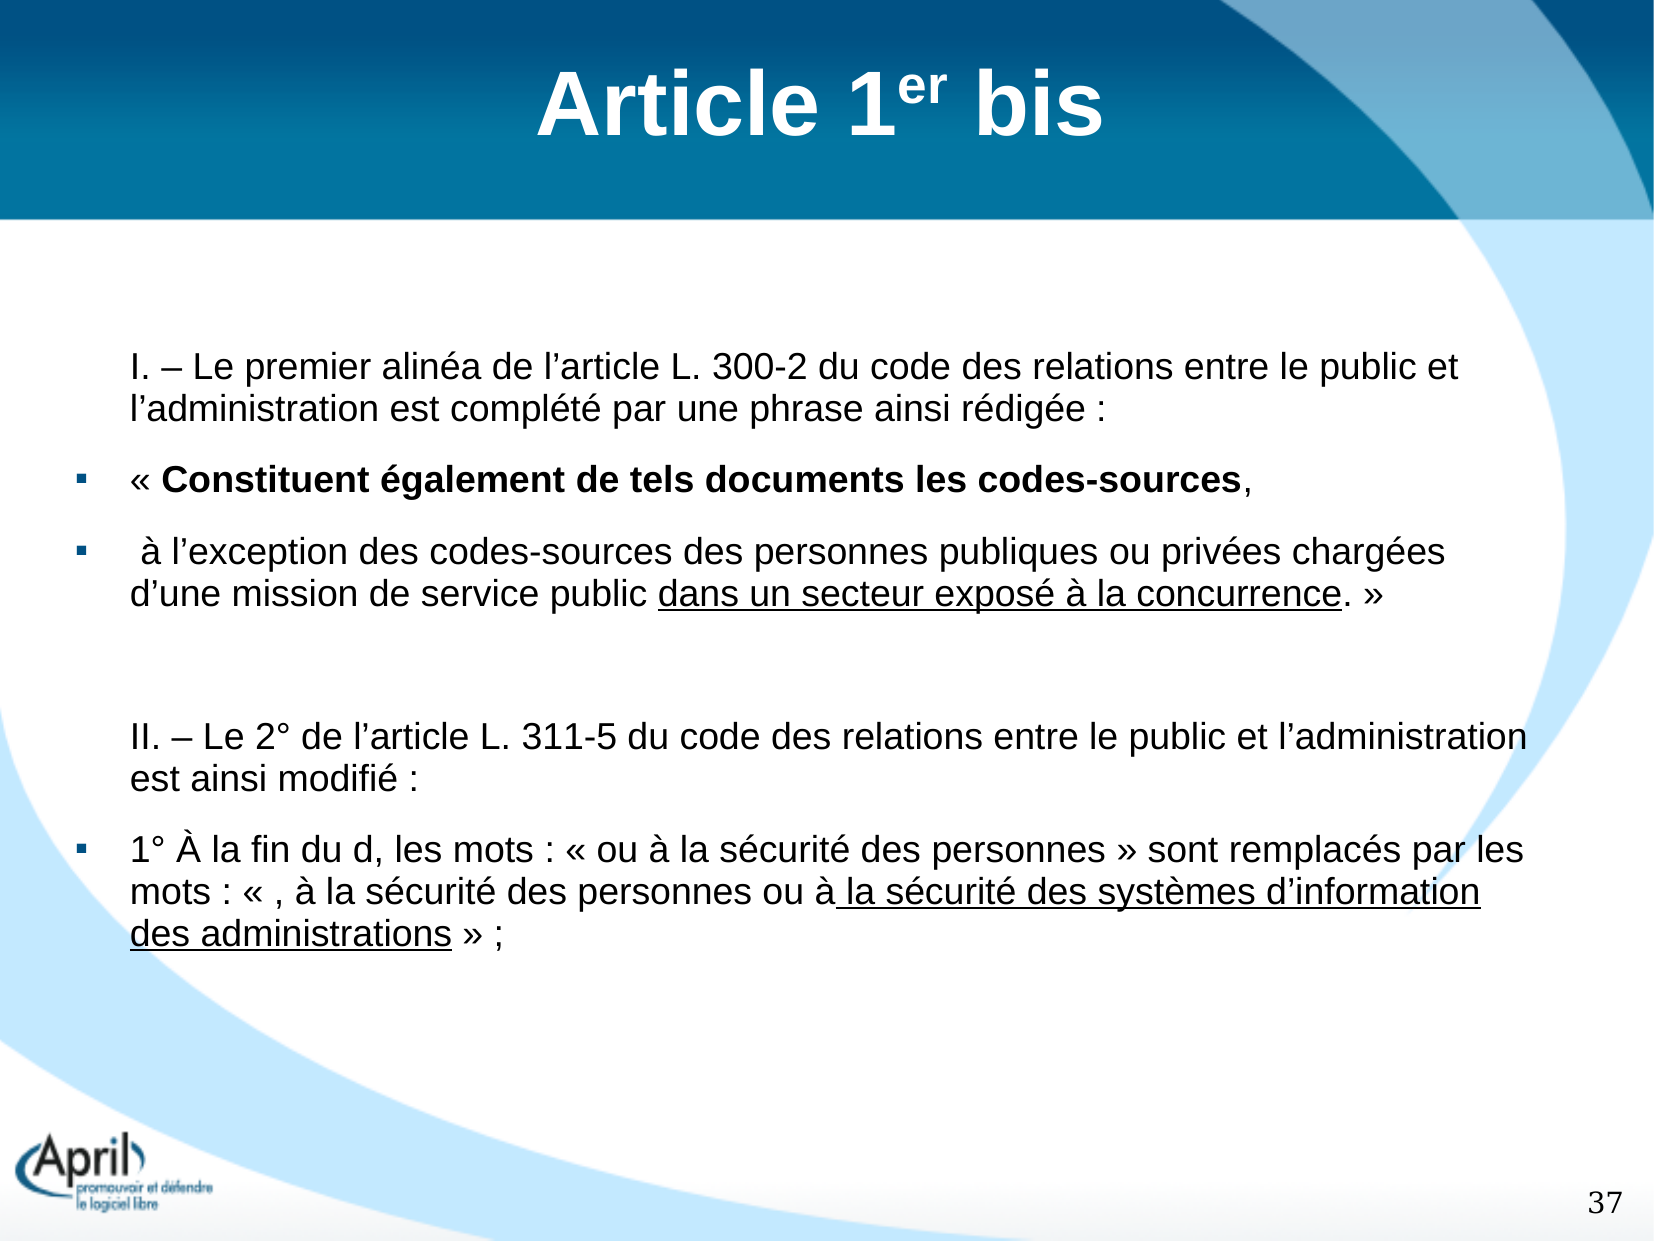

# Article 1er bis
I. – Le premier alinéa de l’article L. 300-2 du code des relations entre le public et l’administration est complété par une phrase ainsi rédigée :
« Constituent également de tels documents les codes‑sources,
 à l’exception des codes-sources des personnes publiques ou privées chargées d’une mission de service public dans un secteur exposé à la concurrence. »
II. – Le 2° de l’article L. 311‑5 du code des relations entre le public et l’administration est ainsi modifié :
1° À la fin du d, les mots : « ou à la sécurité des personnes » sont remplacés par les mots : « , à la sécurité des personnes ou à la sécurité des systèmes d’information des administrations » ;
37